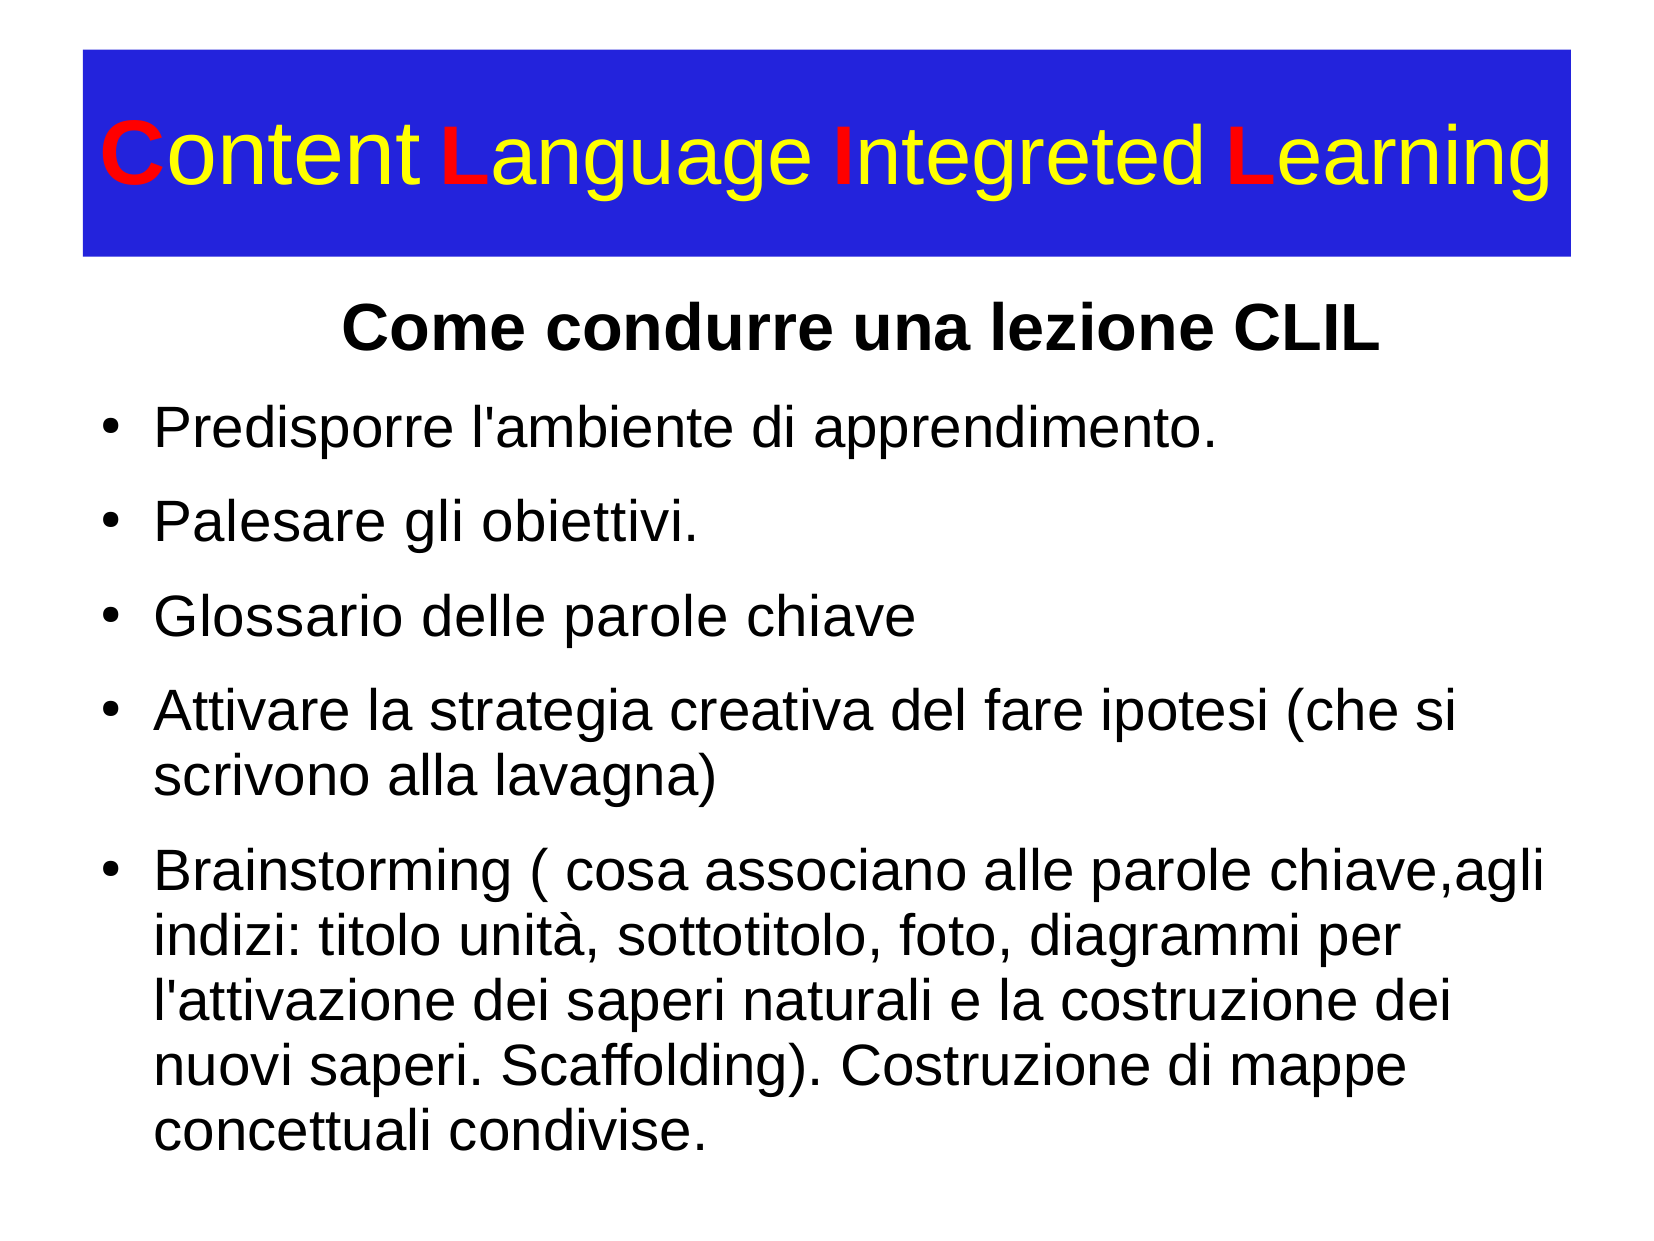

Content Language Integreted Learning
# P
Come condurre una lezione CLIL
Predisporre l'ambiente di apprendimento.
Palesare gli obiettivi.
Glossario delle parole chiave
Attivare la strategia creativa del fare ipotesi (che si scrivono alla lavagna)
Brainstorming ( cosa associano alle parole chiave,agli indizi: titolo unità, sottotitolo, foto, diagrammi per l'attivazione dei saperi naturali e la costruzione dei nuovi saperi. Scaffolding). Costruzione di mappe concettuali condivise.